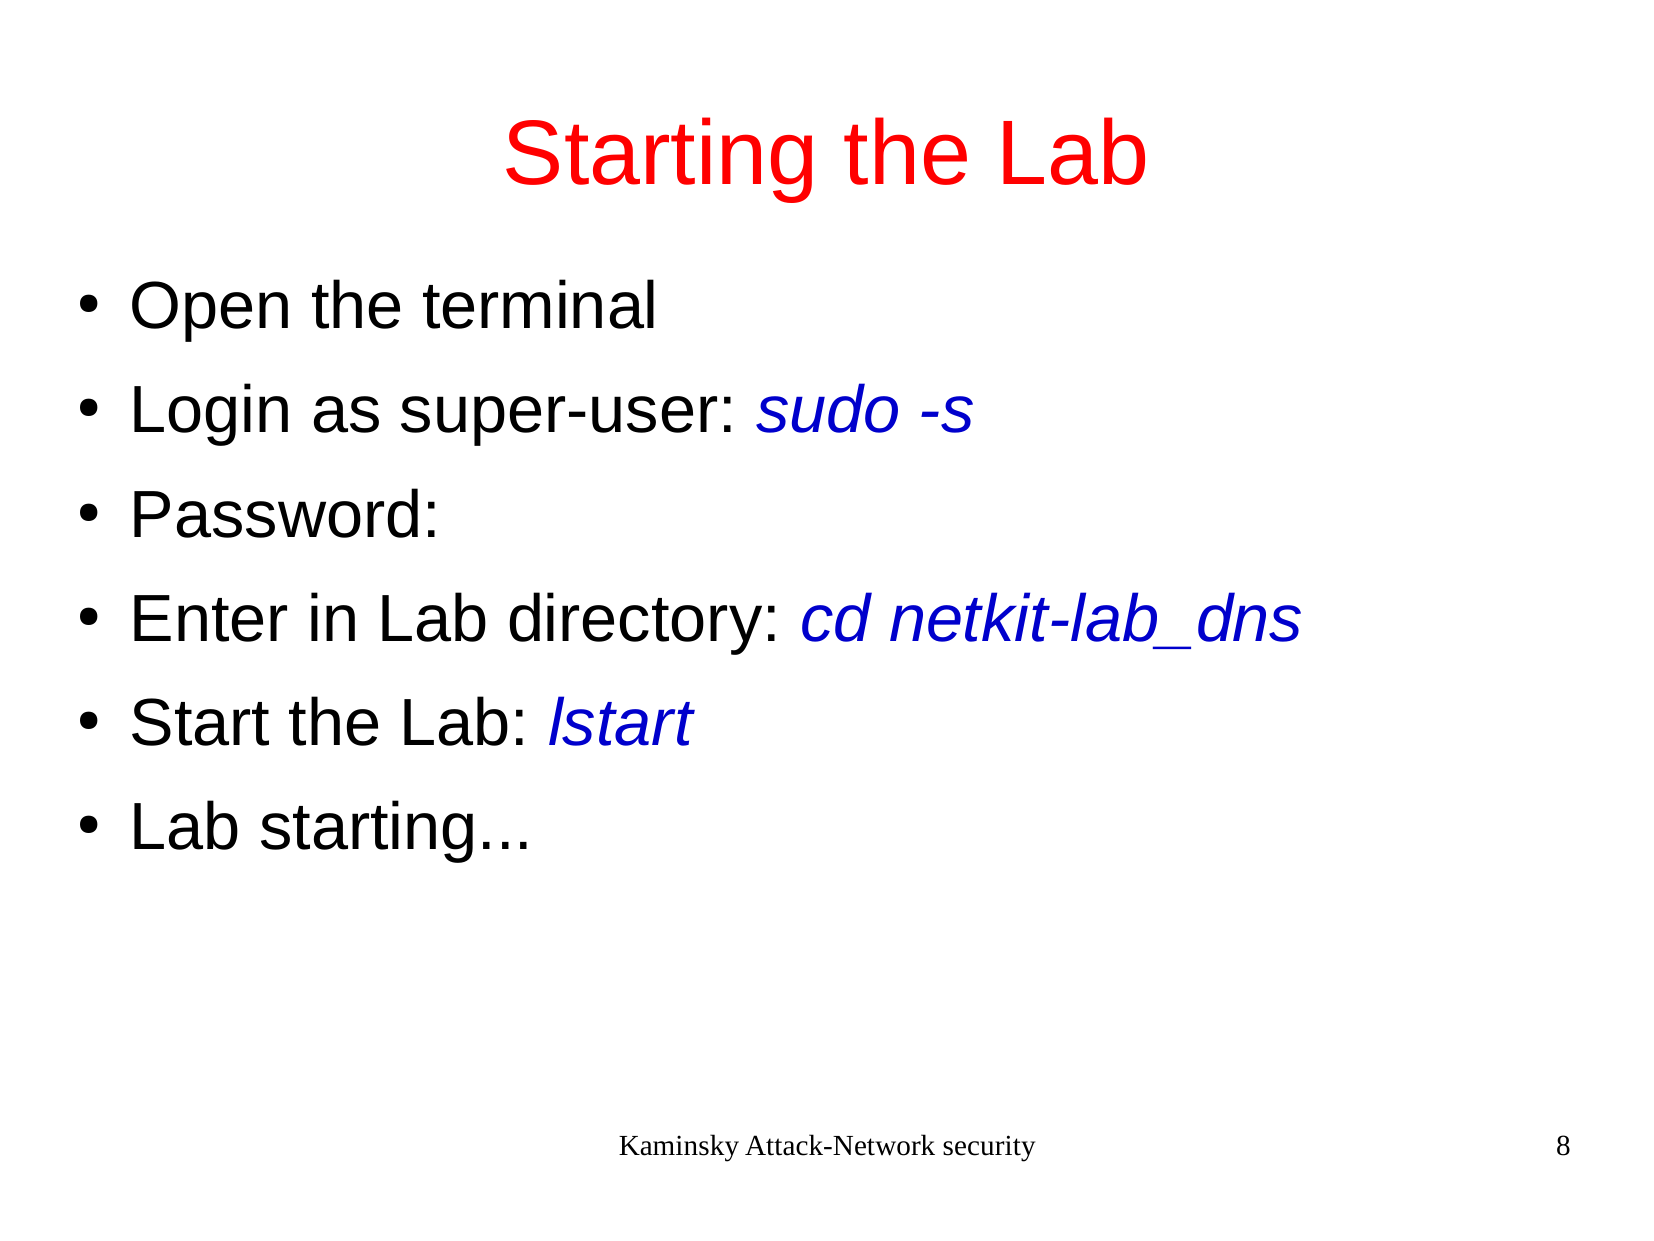

# Starting the Lab
Open the terminal
Login as super-user: sudo -s
Password:
Enter in Lab directory: cd netkit-lab_dns
Start the Lab: lstart
Lab starting...
Kaminsky Attack-Network security
8